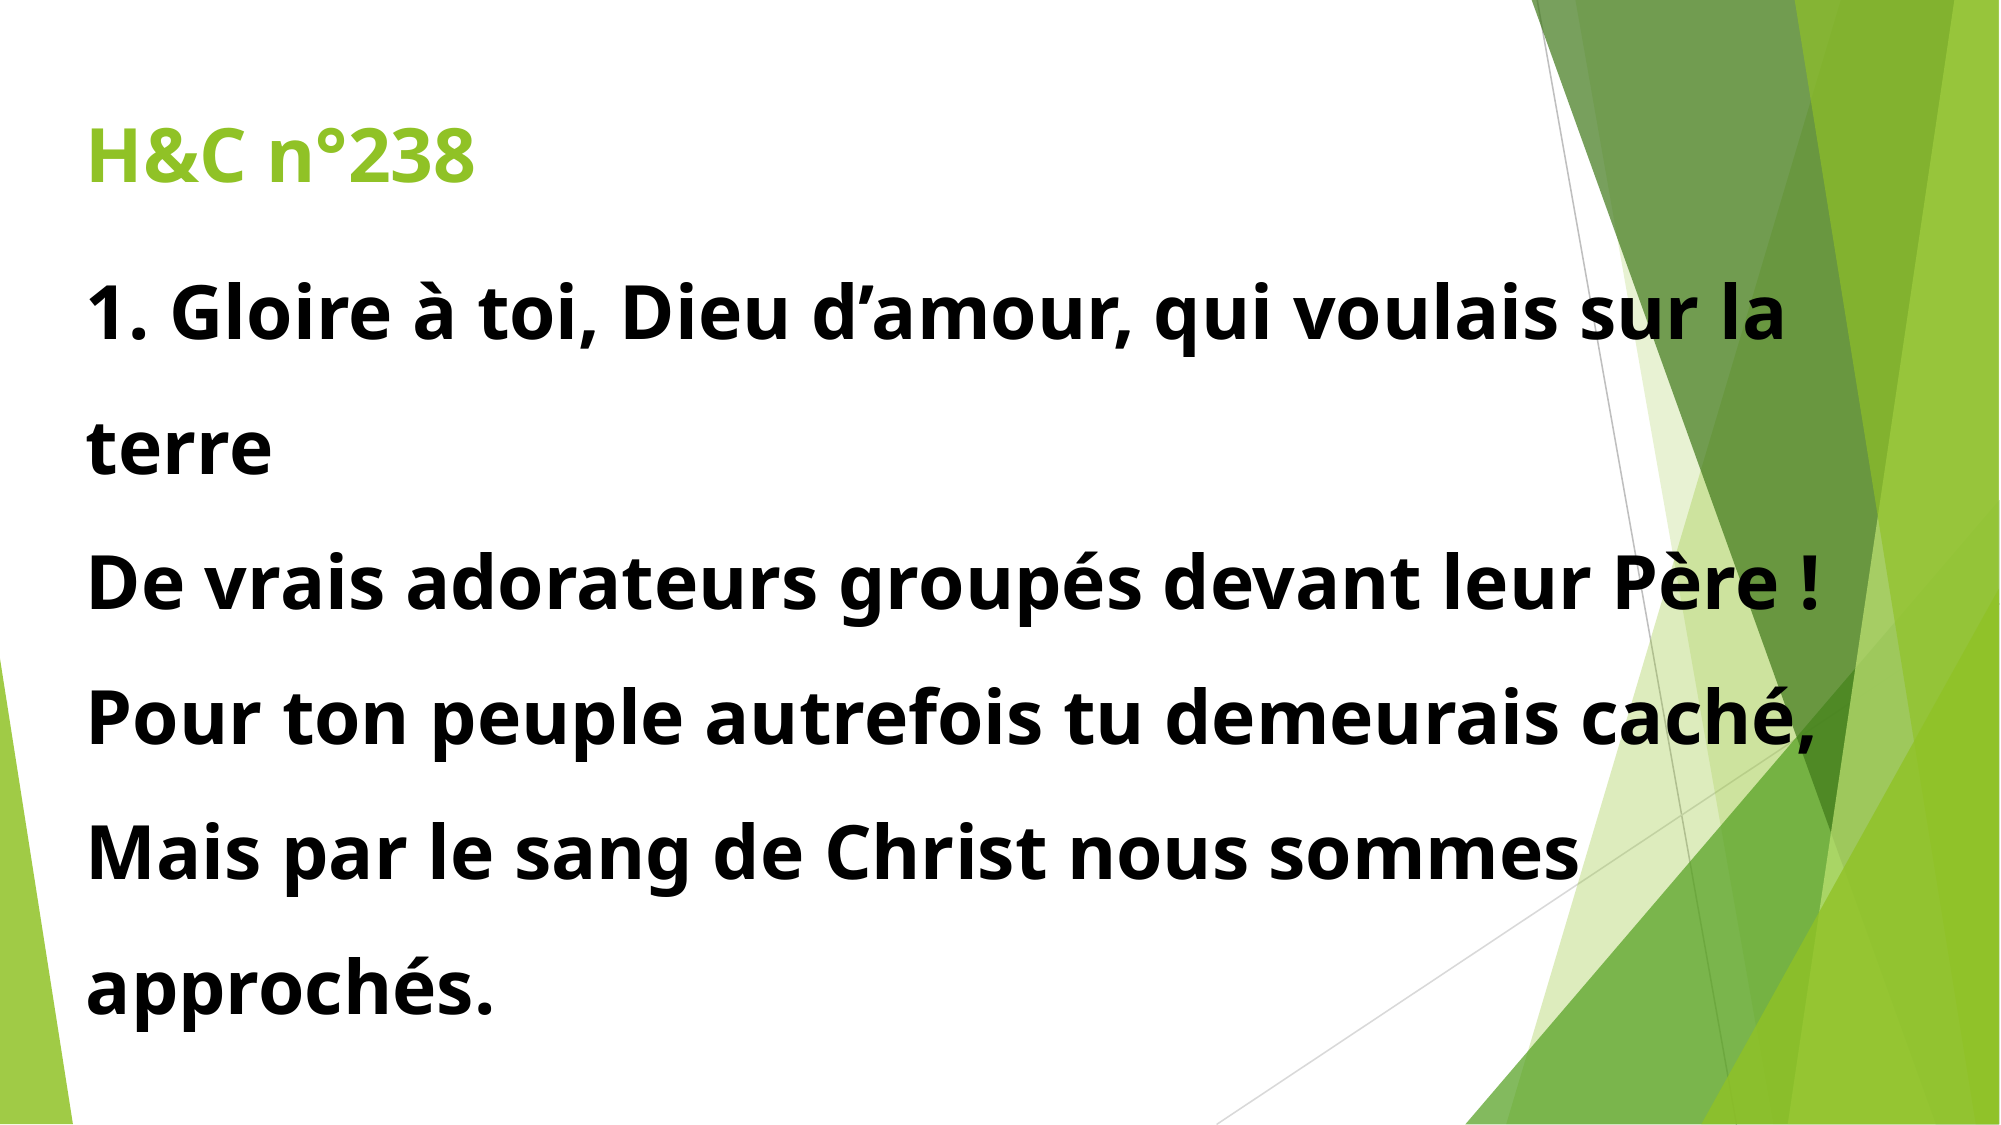

H&C n°238
1. Gloire à toi, Dieu d’amour, qui voulais sur la terre
De vrais adorateurs groupés devant leur Père !
Pour ton peuple autrefois tu demeurais caché,
Mais par le sang de Christ nous sommes approchés.